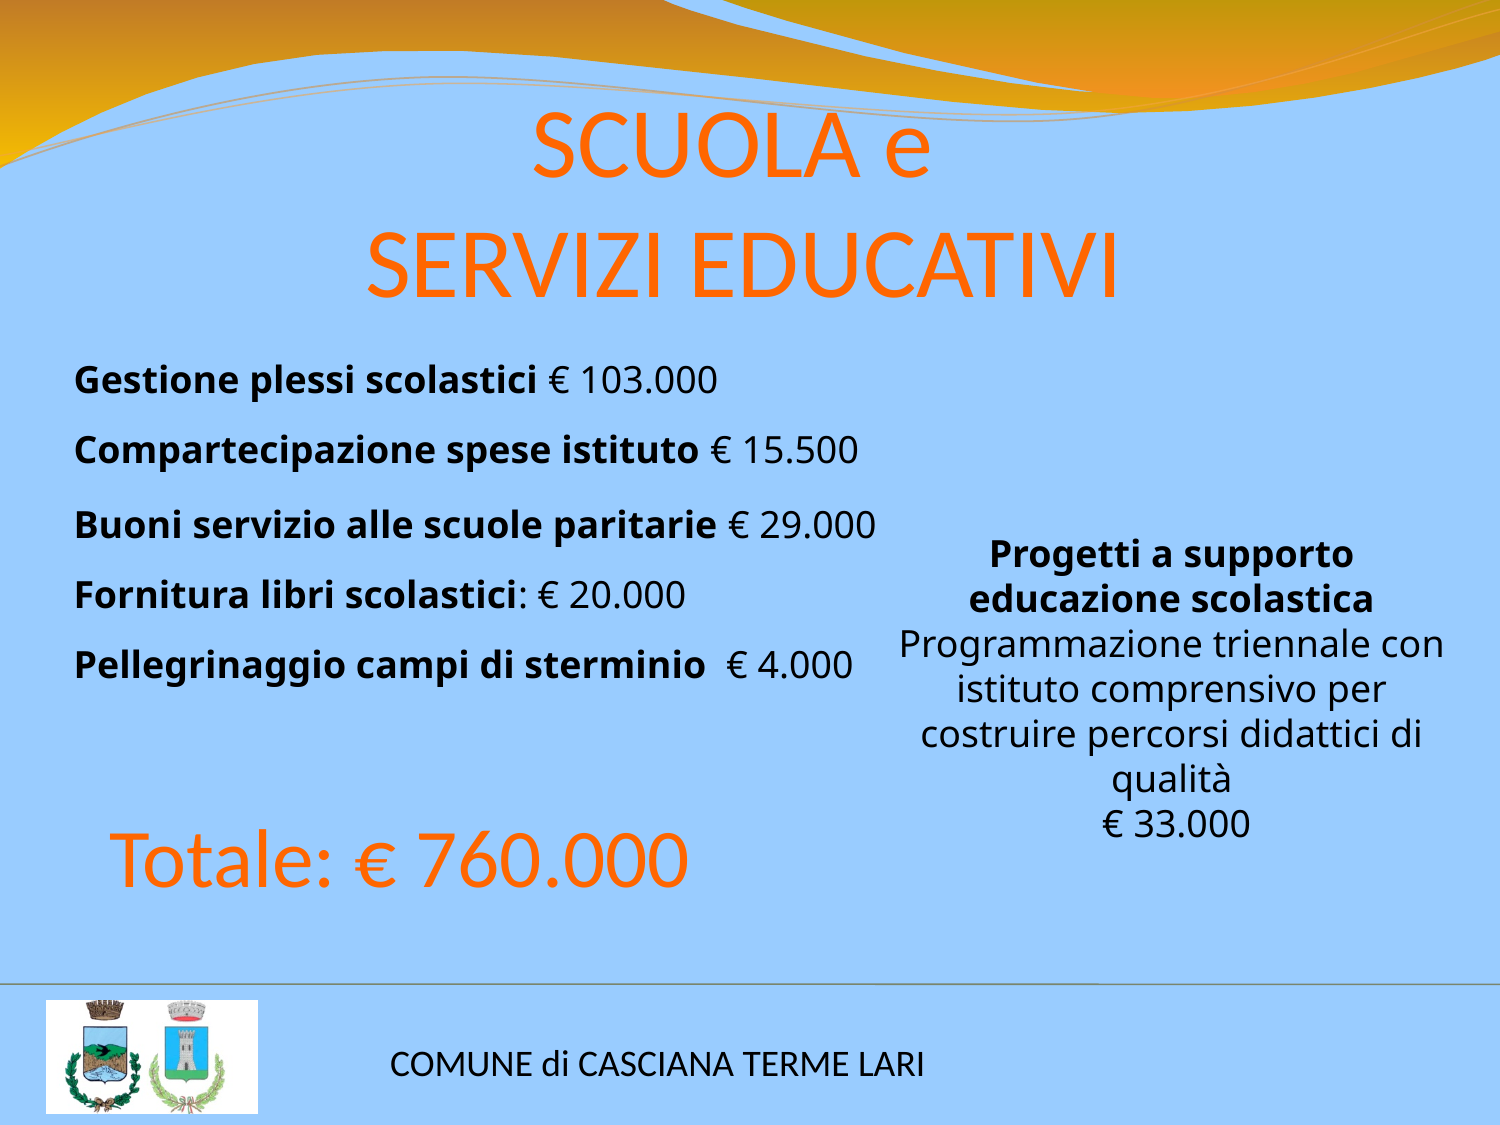

SCUOLA e
SERVIZI EDUCATIVI
Gestione plessi scolastici € 103.000
Compartecipazione spese istituto € 15.500
Buoni servizio alle scuole paritarie € 29.000
Fornitura libri scolastici: € 20.000
Pellegrinaggio campi di sterminio € 4.000
Progetti a supporto educazione scolastica
Programmazione triennale con istituto comprensivo per costruire percorsi didattici di qualità
 € 33.000
Totale: € 760.000
COMUNE di CASCIANA TERME LARI